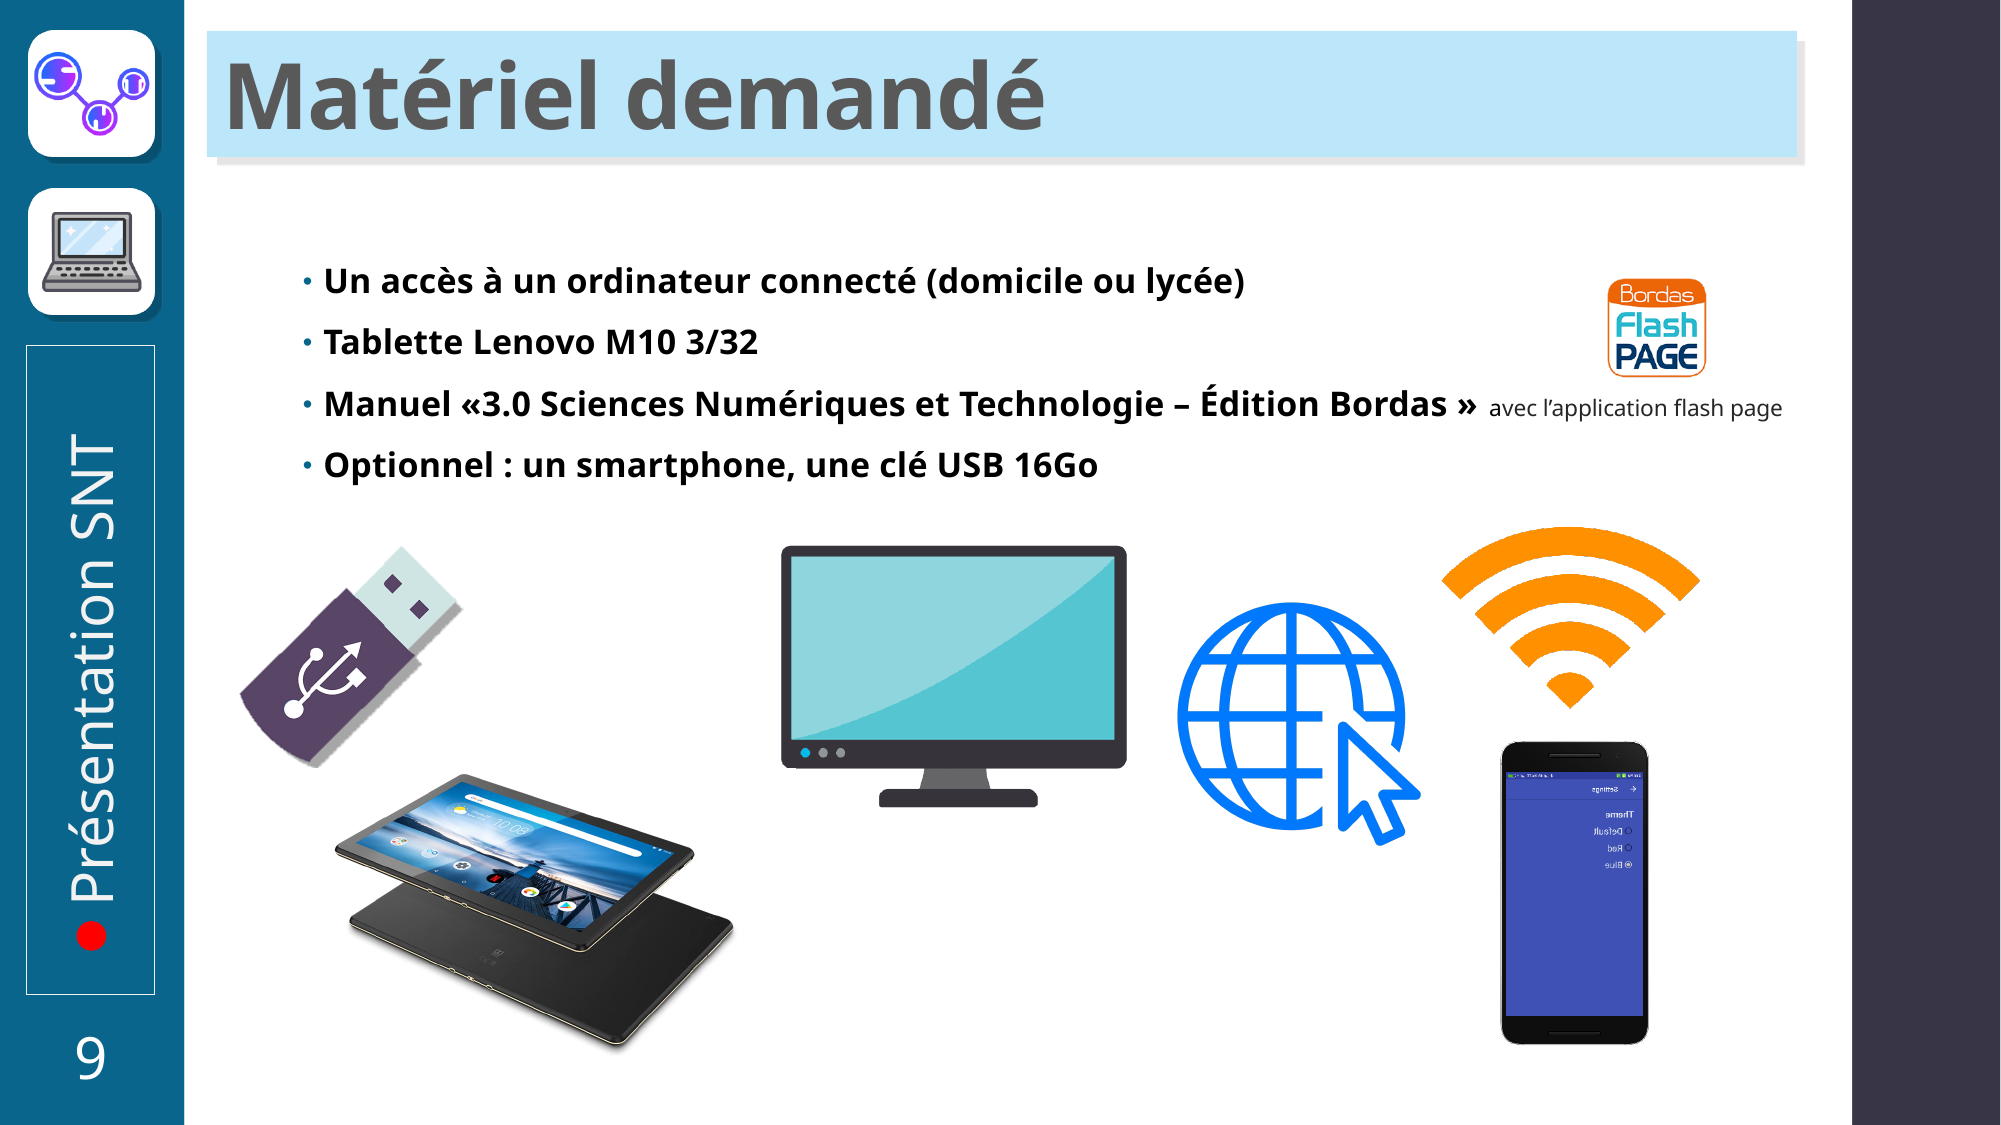

# Matériel demandé
Un accès à un ordinateur connecté (domicile ou lycée)
Tablette Lenovo M10 3/32
Manuel «3.0 Sciences Numériques et Technologie – Édition Bordas » avec l’application flash page
Optionnel : un smartphone, une clé USB 16Go
Présentation SNT